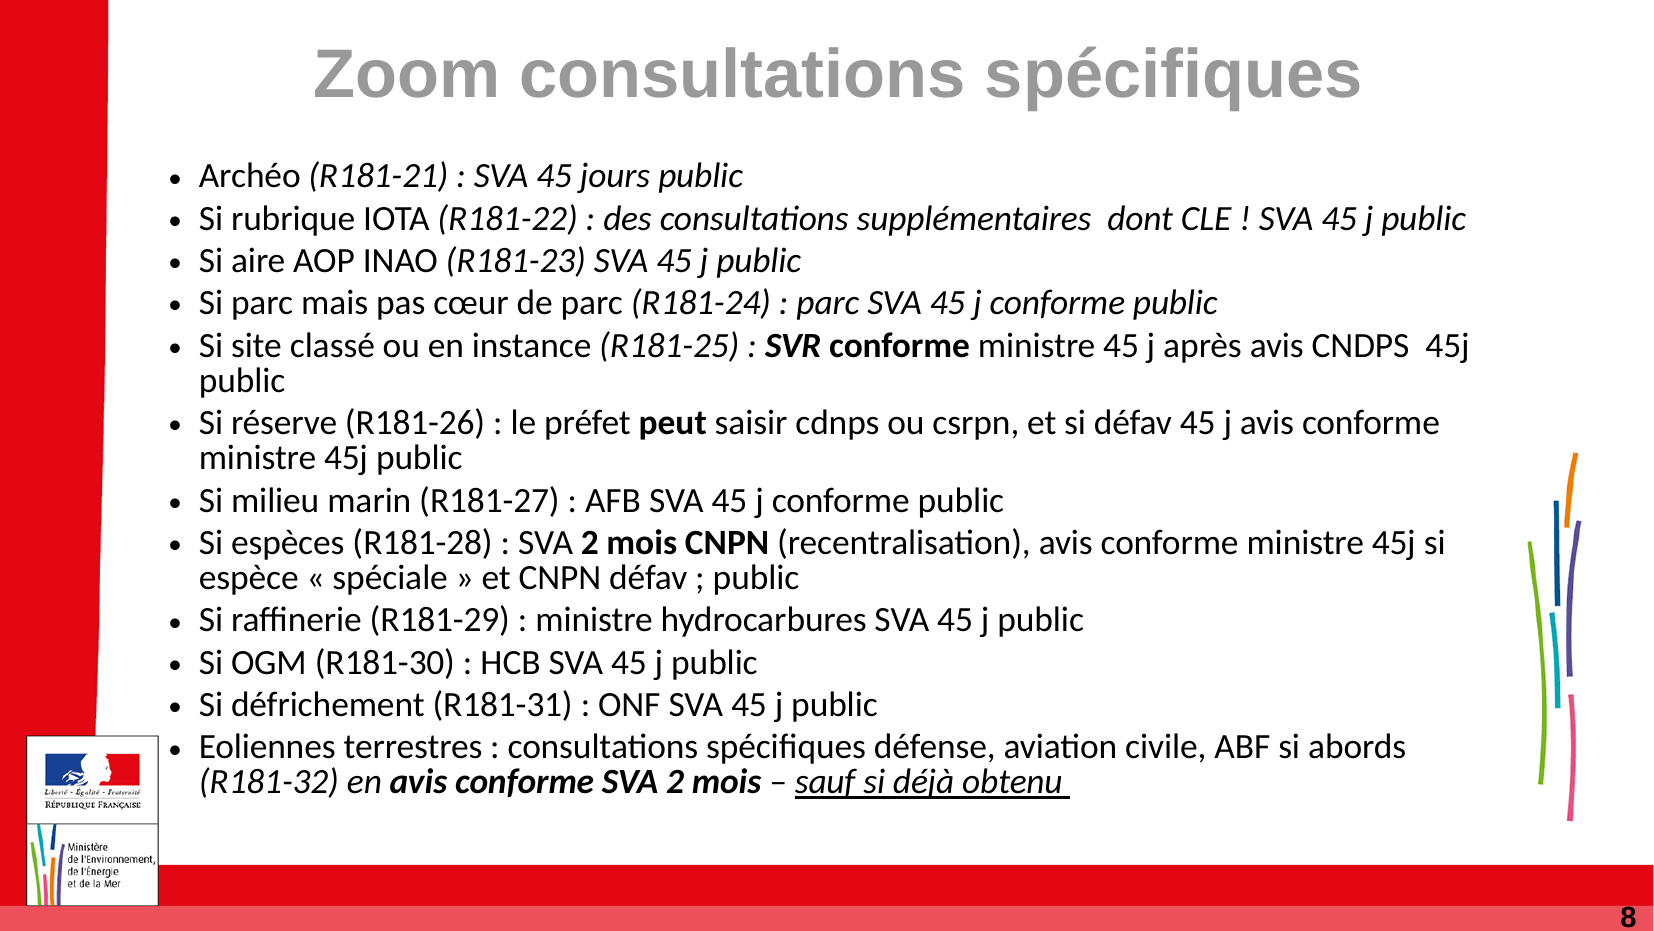

# Zoom consultations spécifiques
Archéo (R181-21) : SVA 45 jours public
Si rubrique IOTA (R181-22) : des consultations supplémentaires dont CLE ! SVA 45 j public
Si aire AOP INAO (R181-23) SVA 45 j public
Si parc mais pas cœur de parc (R181-24) : parc SVA 45 j conforme public
Si site classé ou en instance (R181-25) : SVR conforme ministre 45 j après avis CNDPS 45j public
Si réserve (R181-26) : le préfet peut saisir cdnps ou csrpn, et si défav 45 j avis conforme ministre 45j public
Si milieu marin (R181-27) : AFB SVA 45 j conforme public
Si espèces (R181-28) : SVA 2 mois CNPN (recentralisation), avis conforme ministre 45j si espèce « spéciale » et CNPN défav ; public
Si raffinerie (R181-29) : ministre hydrocarbures SVA 45 j public
Si OGM (R181-30) : HCB SVA 45 j public
Si défrichement (R181-31) : ONF SVA 45 j public
Eoliennes terrestres : consultations spécifiques défense, aviation civile, ABF si abords (R181-32) en avis conforme SVA 2 mois – sauf si déjà obtenu
8